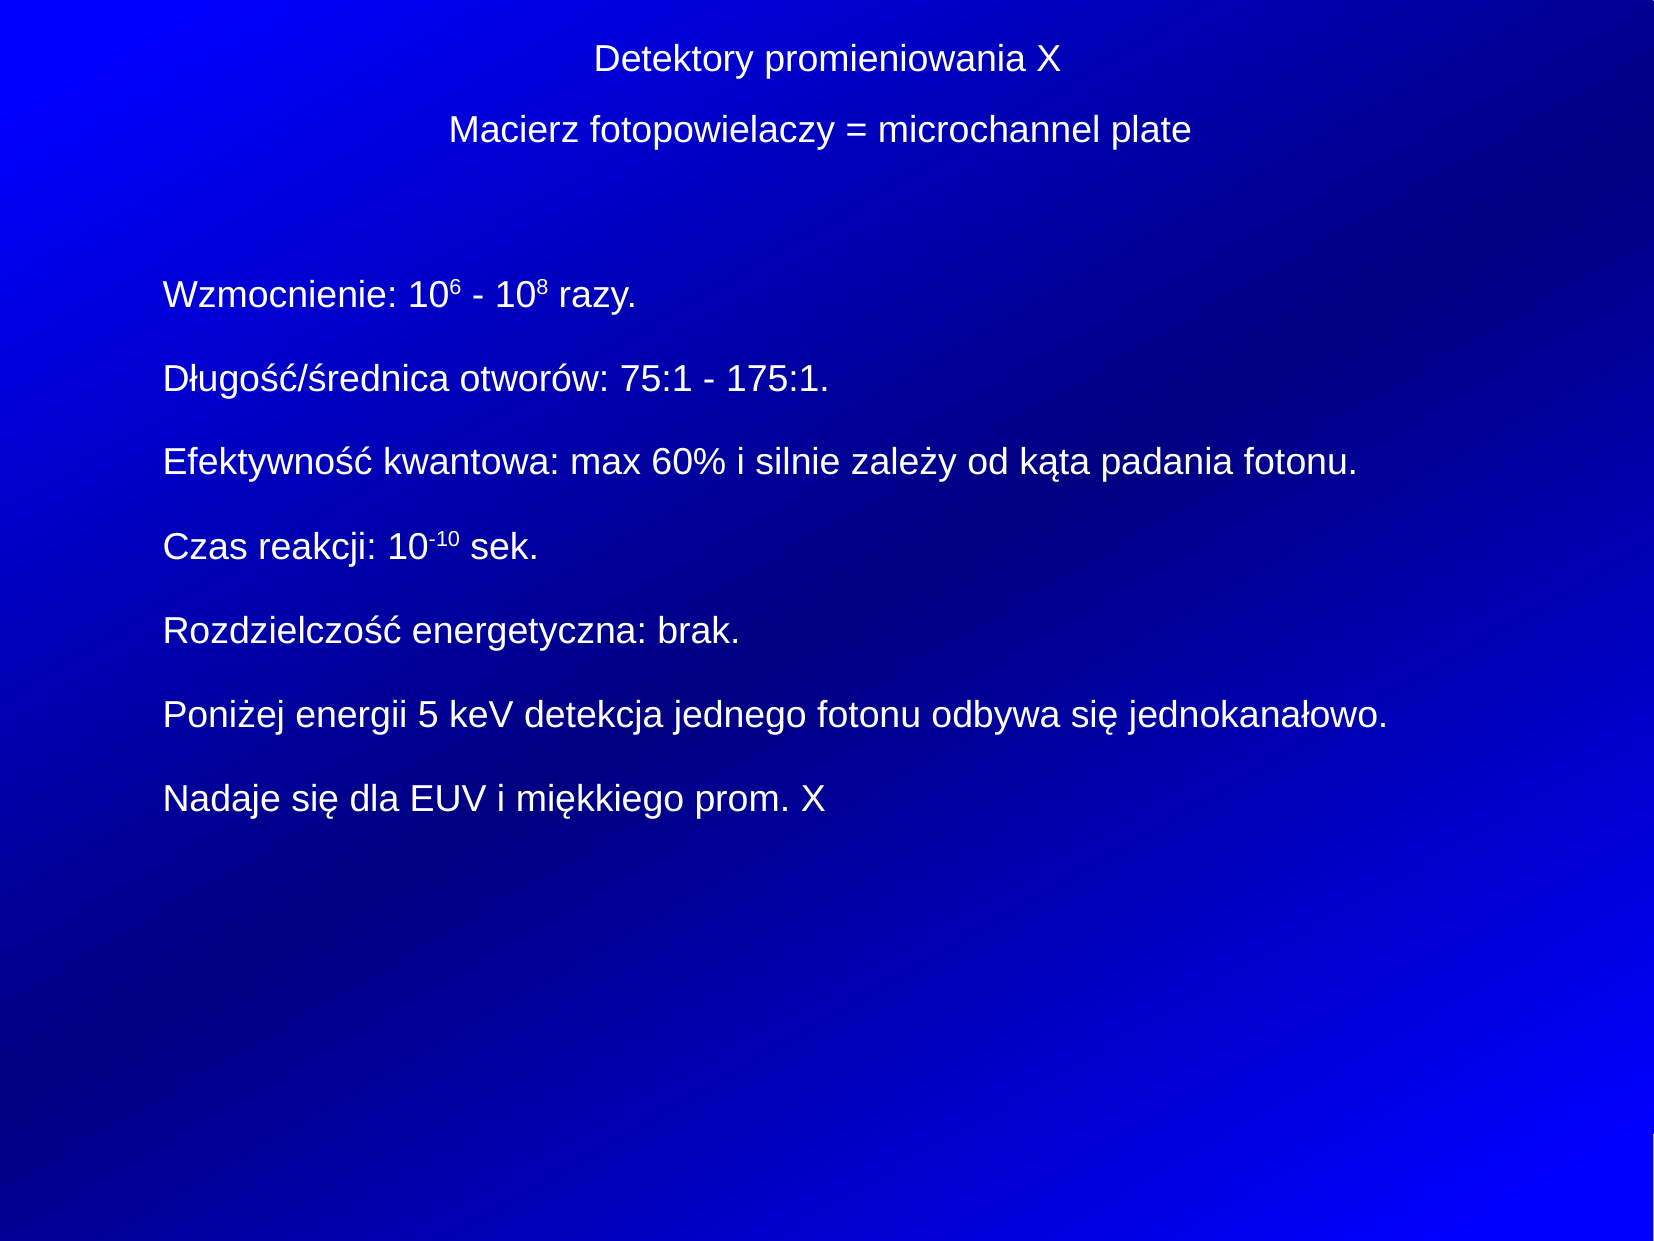

Detektory promieniowania X
Macierz fotopowielaczy = microchannel plate
Wzmocnienie: 106 - 108 razy.
Długość/średnica otworów: 75:1 - 175:1.
Efektywność kwantowa: max 60% i silnie zależy od kąta padania fotonu.
Czas reakcji: 10-10 sek.
Rozdzielczość energetyczna: brak.
Poniżej energii 5 keV detekcja jednego fotonu odbywa się jednokanałowo.
Nadaje się dla EUV i miękkiego prom. X